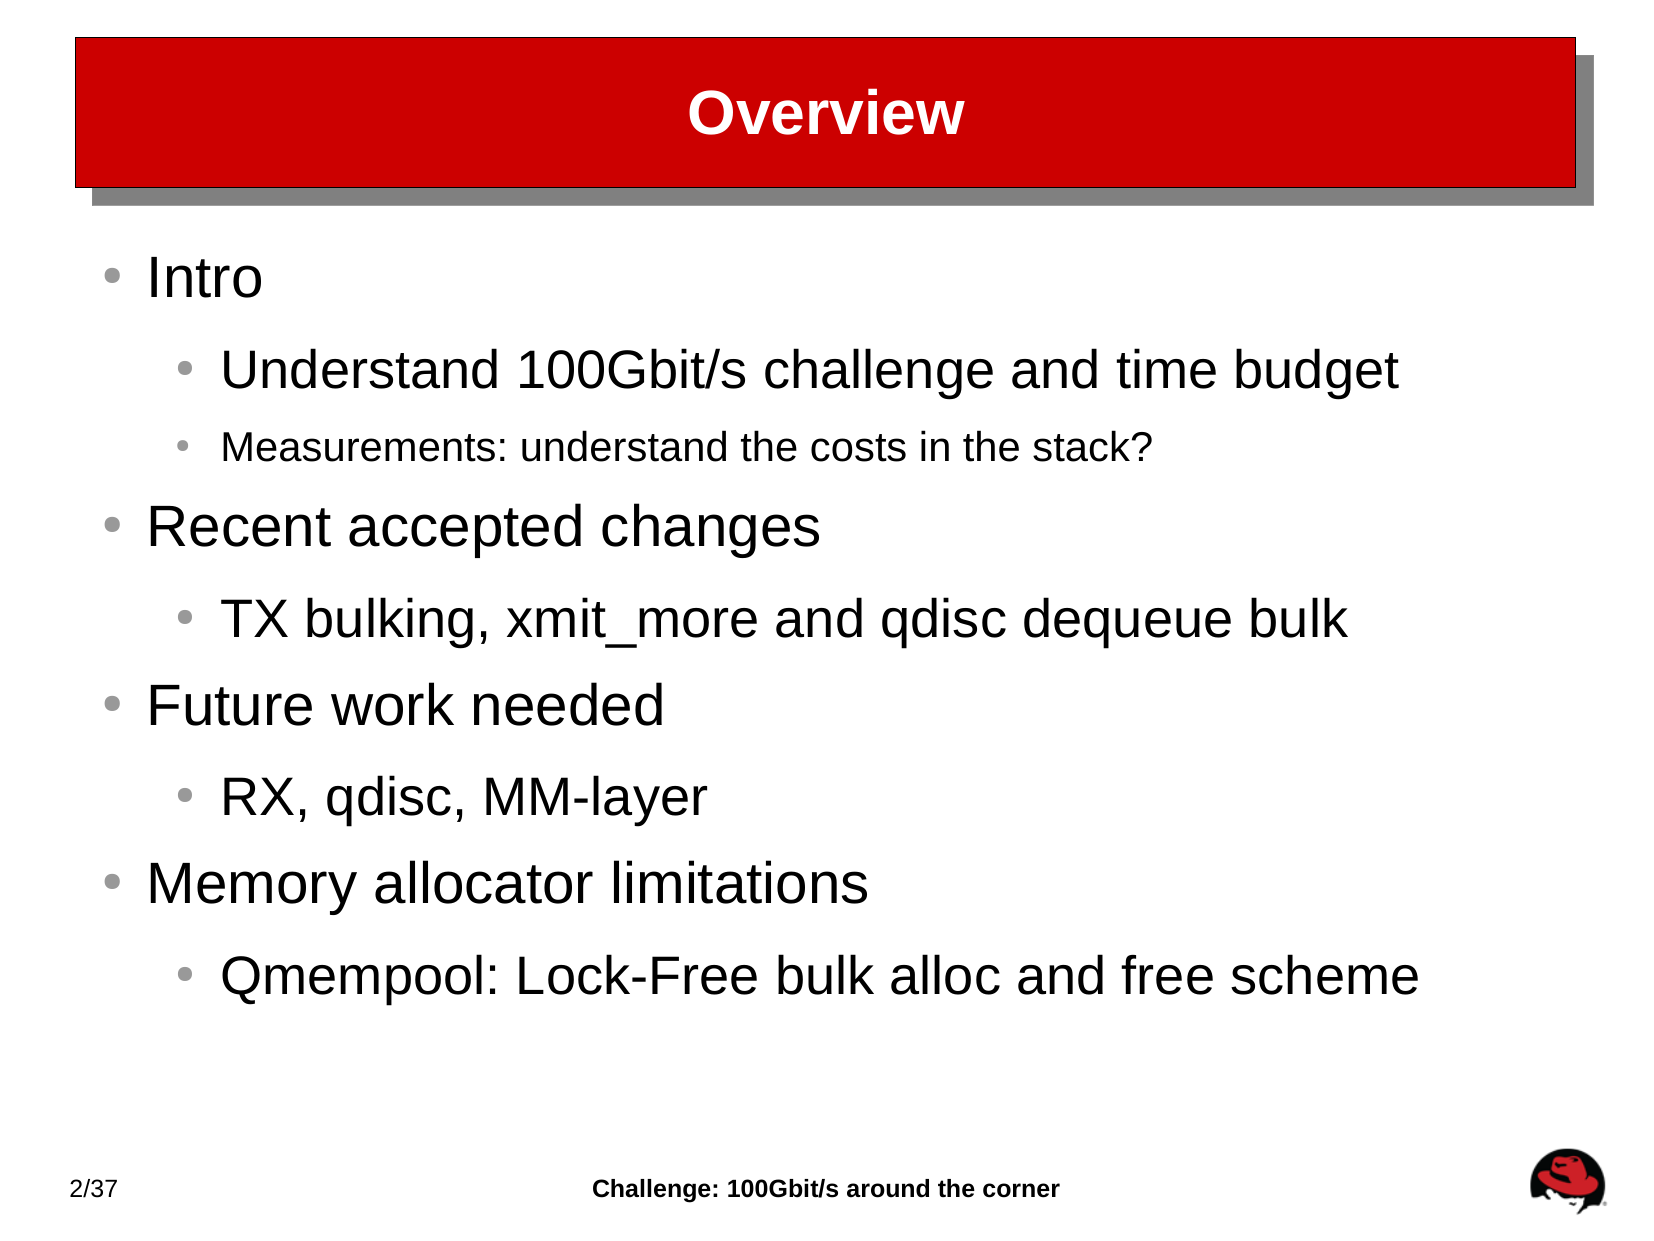

# Overview
Intro
Understand 100Gbit/s challenge and time budget
Measurements: understand the costs in the stack?
Recent accepted changes
TX bulking, xmit_more and qdisc dequeue bulk
Future work needed
RX, qdisc, MM-layer
Memory allocator limitations
Qmempool: Lock-Free bulk alloc and free scheme